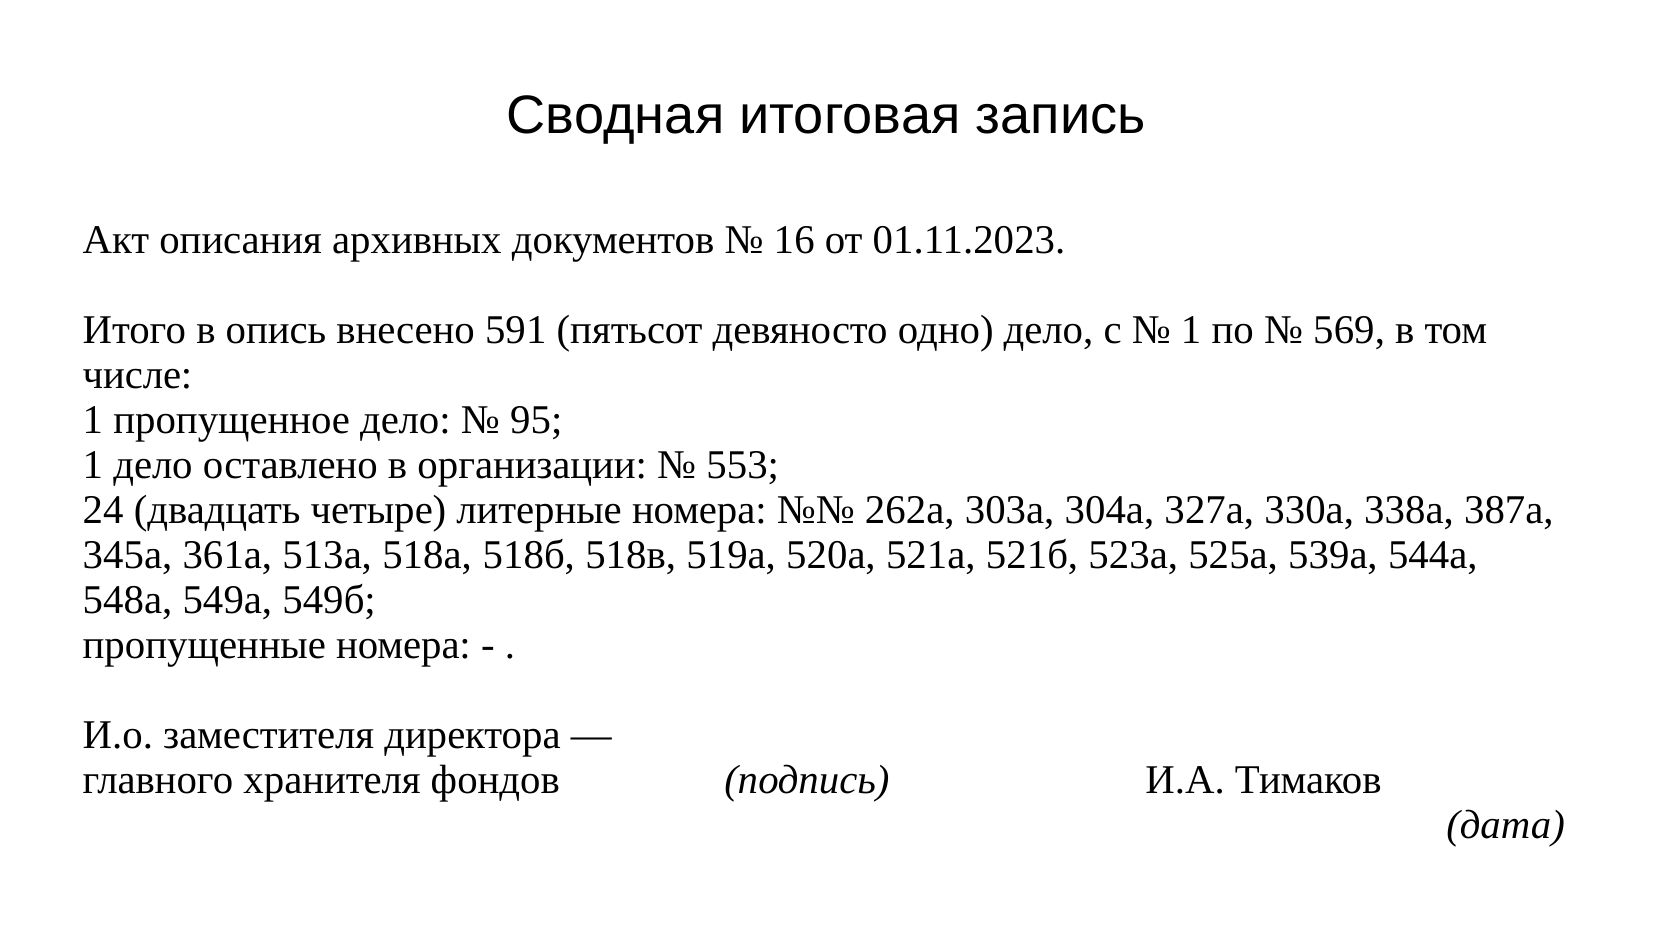

# Сводная итоговая запись
Акт описания архивных документов № 16 от 01.11.2023.
Итого в опись внесено 591 (пятьсот девяносто одно) дело, с № 1 по № 569, в том числе:
1 пропущенное дело: № 95;
1 дело оставлено в организации: № 553;
24 (двадцать четыре) литерные номера: №№ 262а, 303а, 304а, 327а, 330а, 338а, 387а, 345а, 361а, 513а, 518а, 518б, 518в, 519а, 520а, 521а, 521б, 523а, 525а, 539а, 544а, 548а, 549а, 549б;
пропущенные номера: - .
И.о. заместителя директора —
главного хранителя фондов (подпись) И.А. Тимаков
(дата)